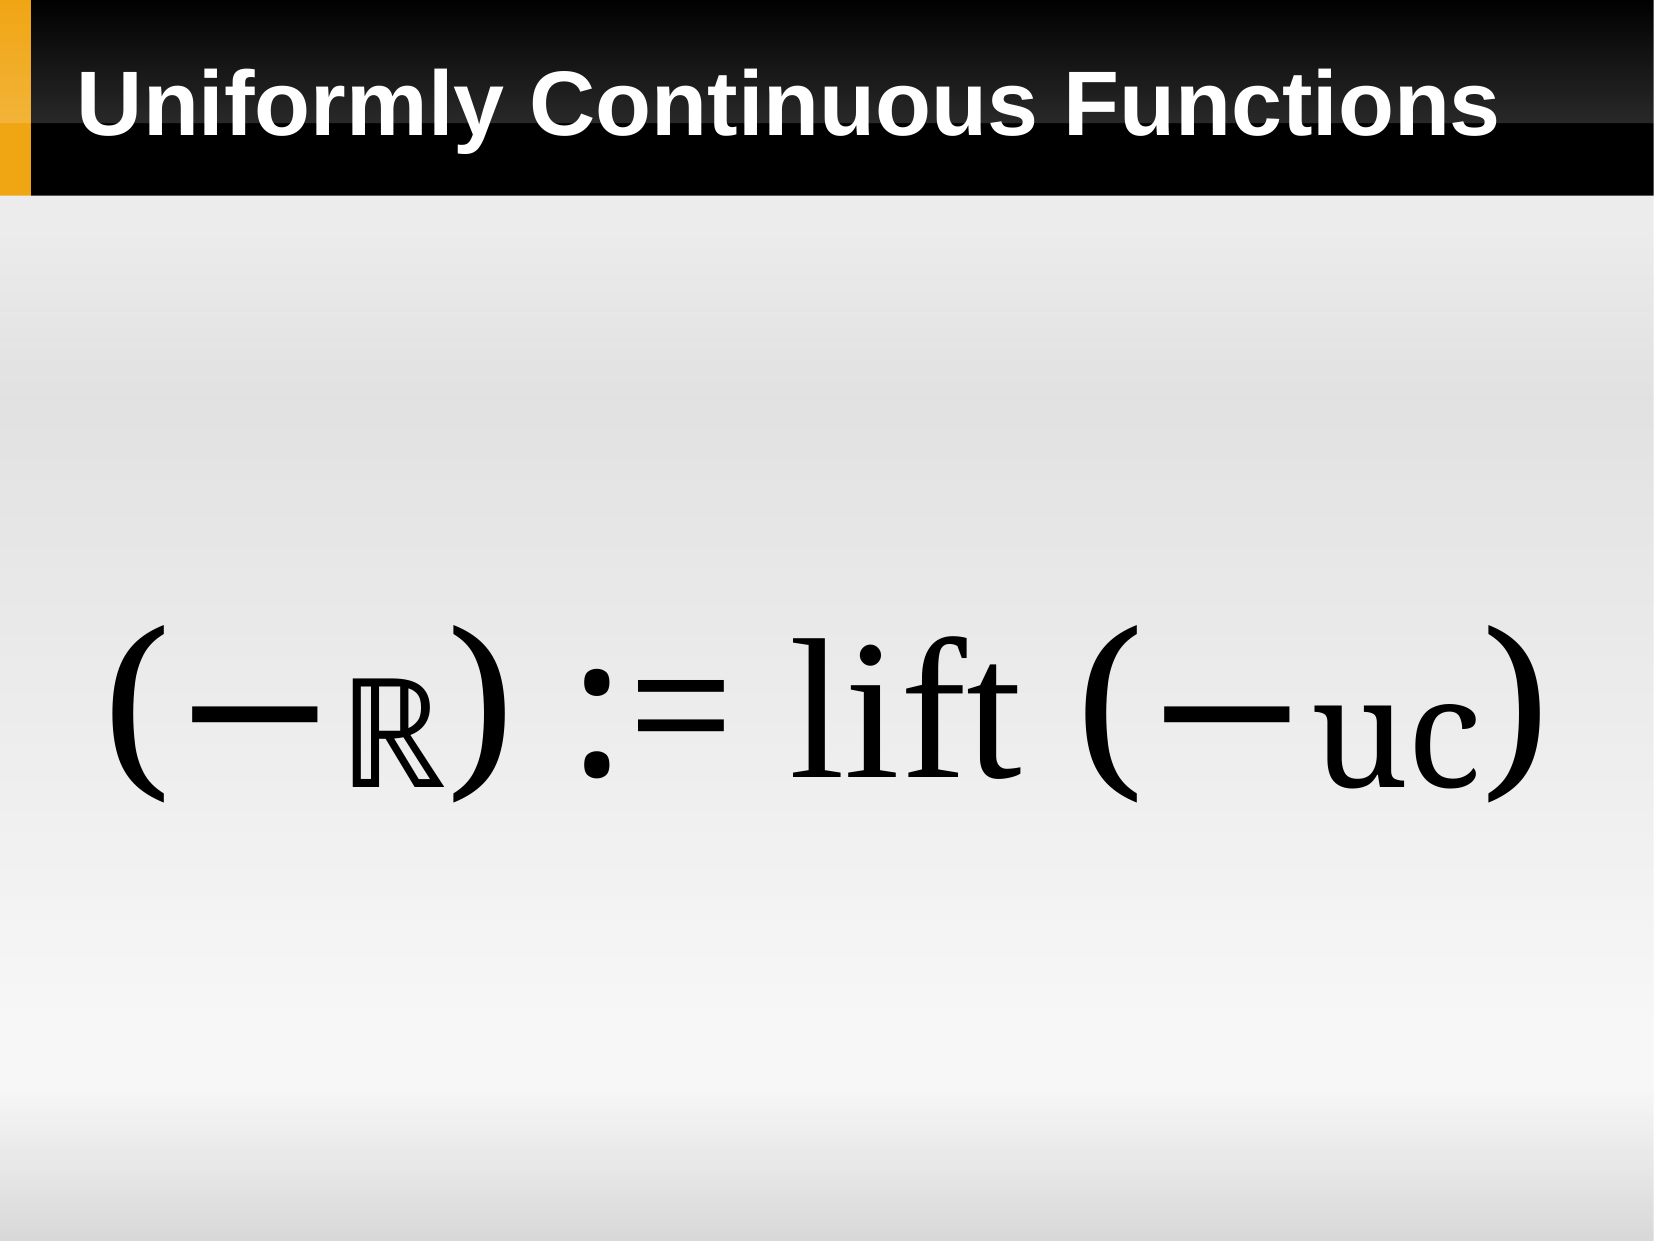

# Uniformly Continuous Functions
(−ℝ) := lift (−uc)